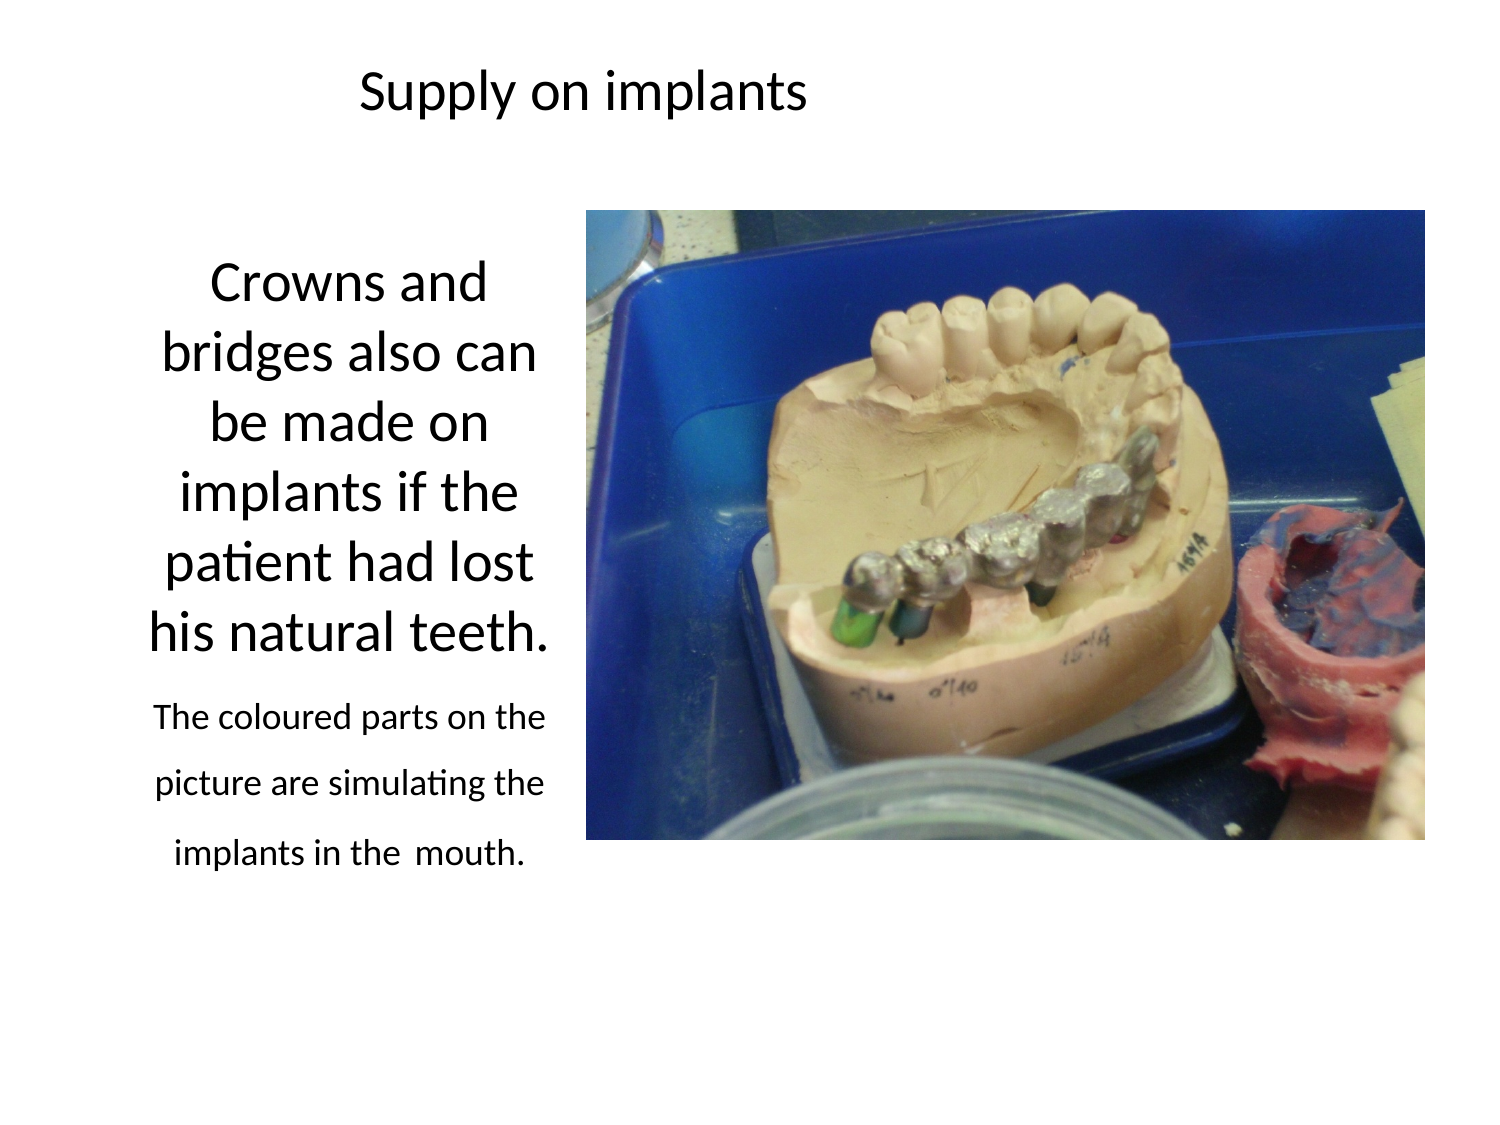

# Supply on implants
Crowns and bridges also can be made on implants if the patient had lost his natural teeth.
The coloured parts on the picture are simulating the implants in the mouth.